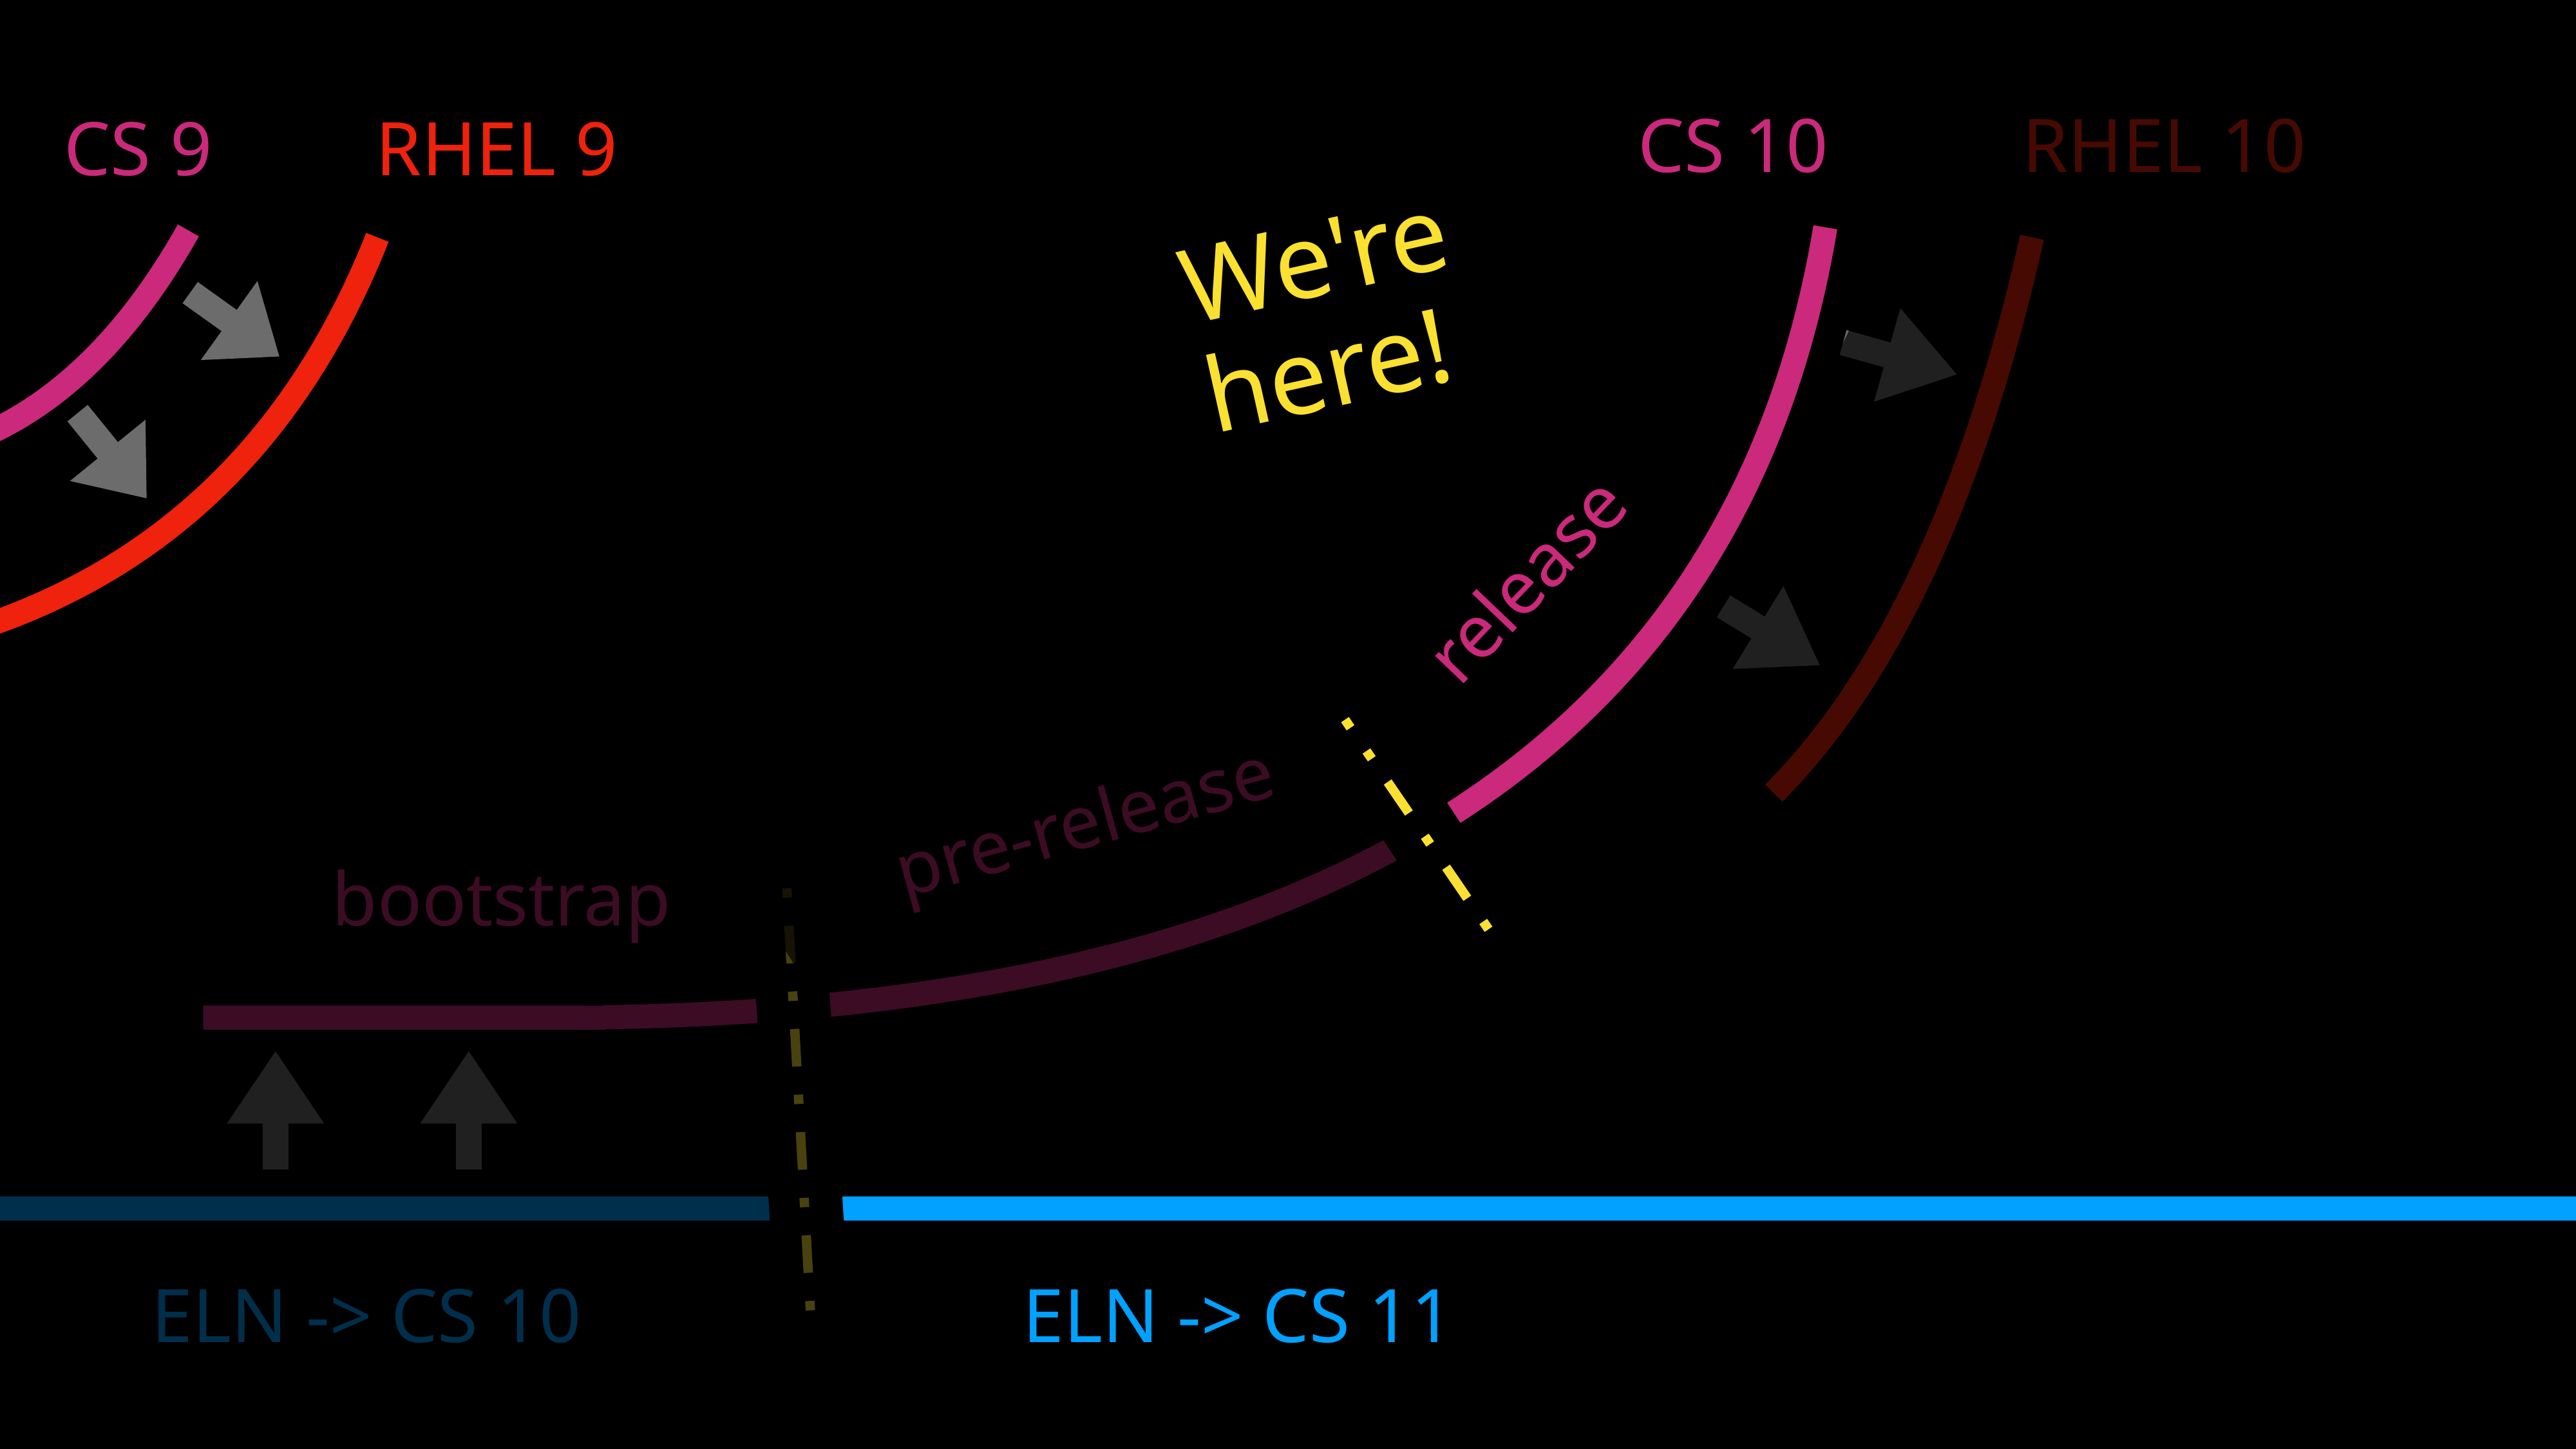

CS 10
RHEL 10
CS 9
RHEL 9
We're here!
release
pre-release
bootstrap
ELN -> CS 10
ELN -> CS 11